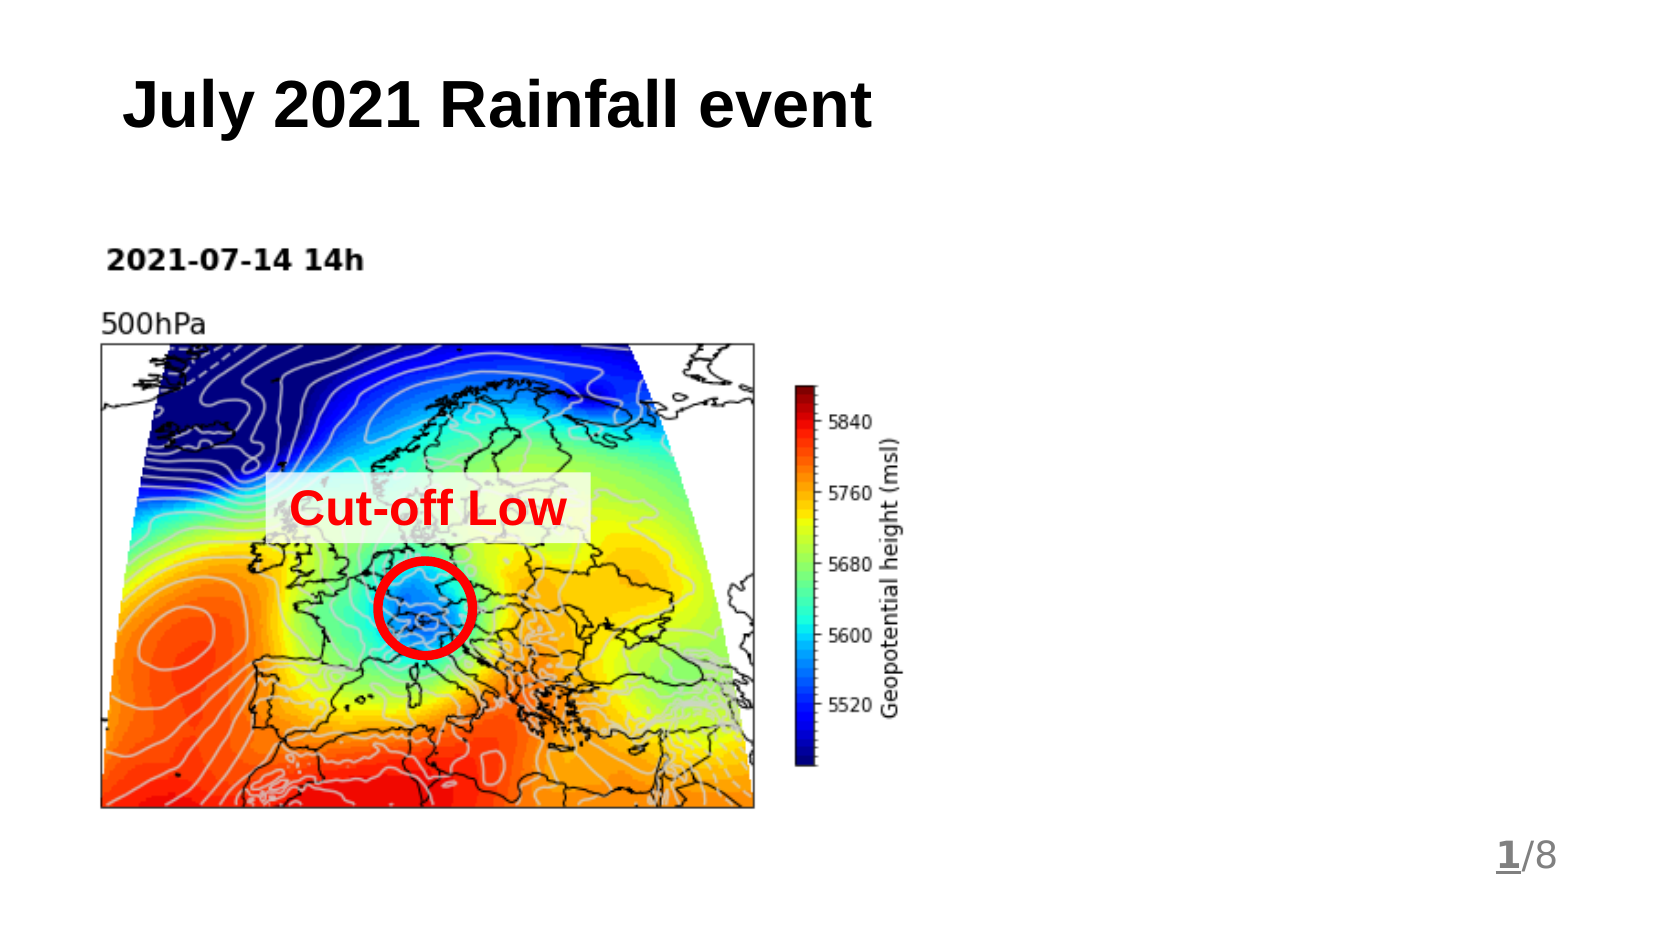

July 2021 Rainfall event
Cut-off Low
1/8